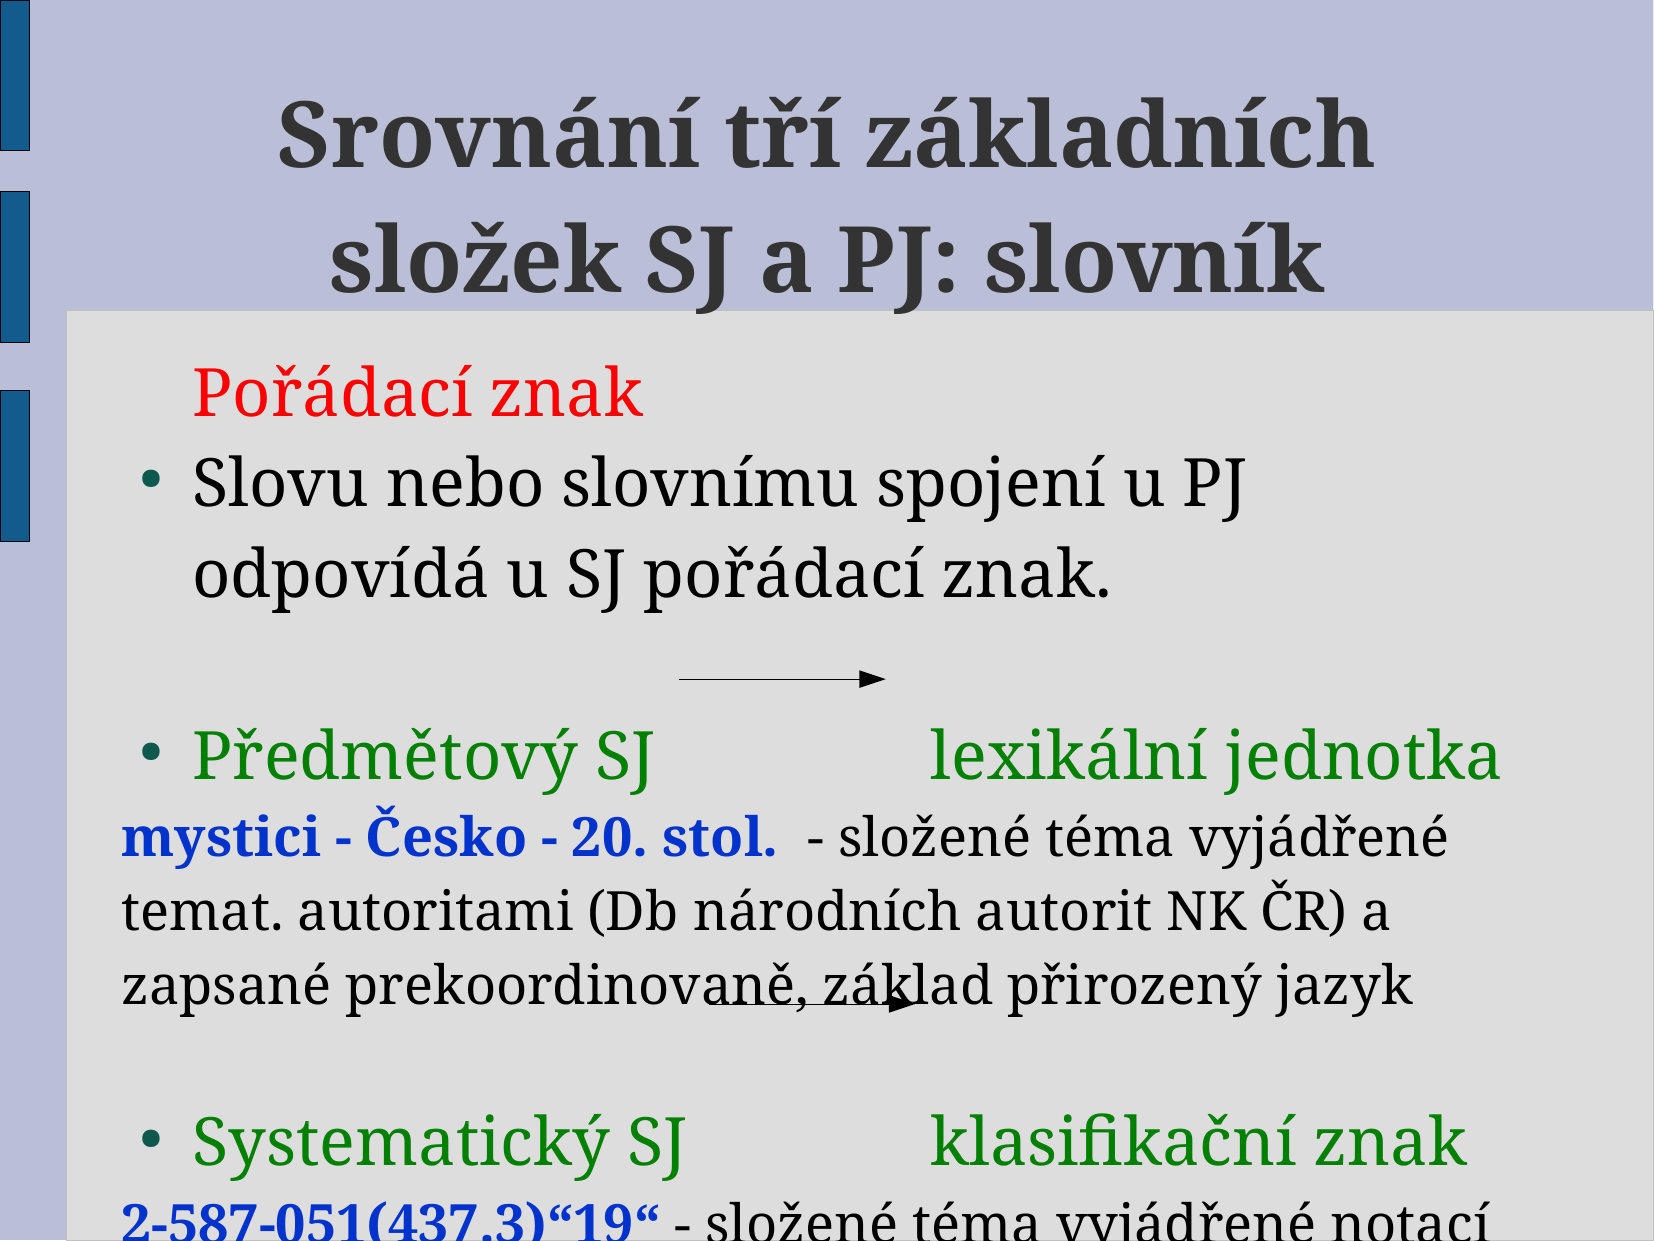

# Srovnání tří základních složek SJ a PJ: slovník
Pořádací znak
Slovu nebo slovnímu spojení u PJ odpovídá u SJ pořádací znak.
Předmětový SJ 				lexikální jednotka
mystici - Česko - 20. stol. - složené téma vyjádřené temat. autoritami (Db národních autorit NK ČR) a zapsané prekoordinovaně, základ přirozený jazyk
Systematický SJ 				klasifikační znak
2-587-051(437.3)“19“ - složené téma vyjádřené notací MDT, základ kód